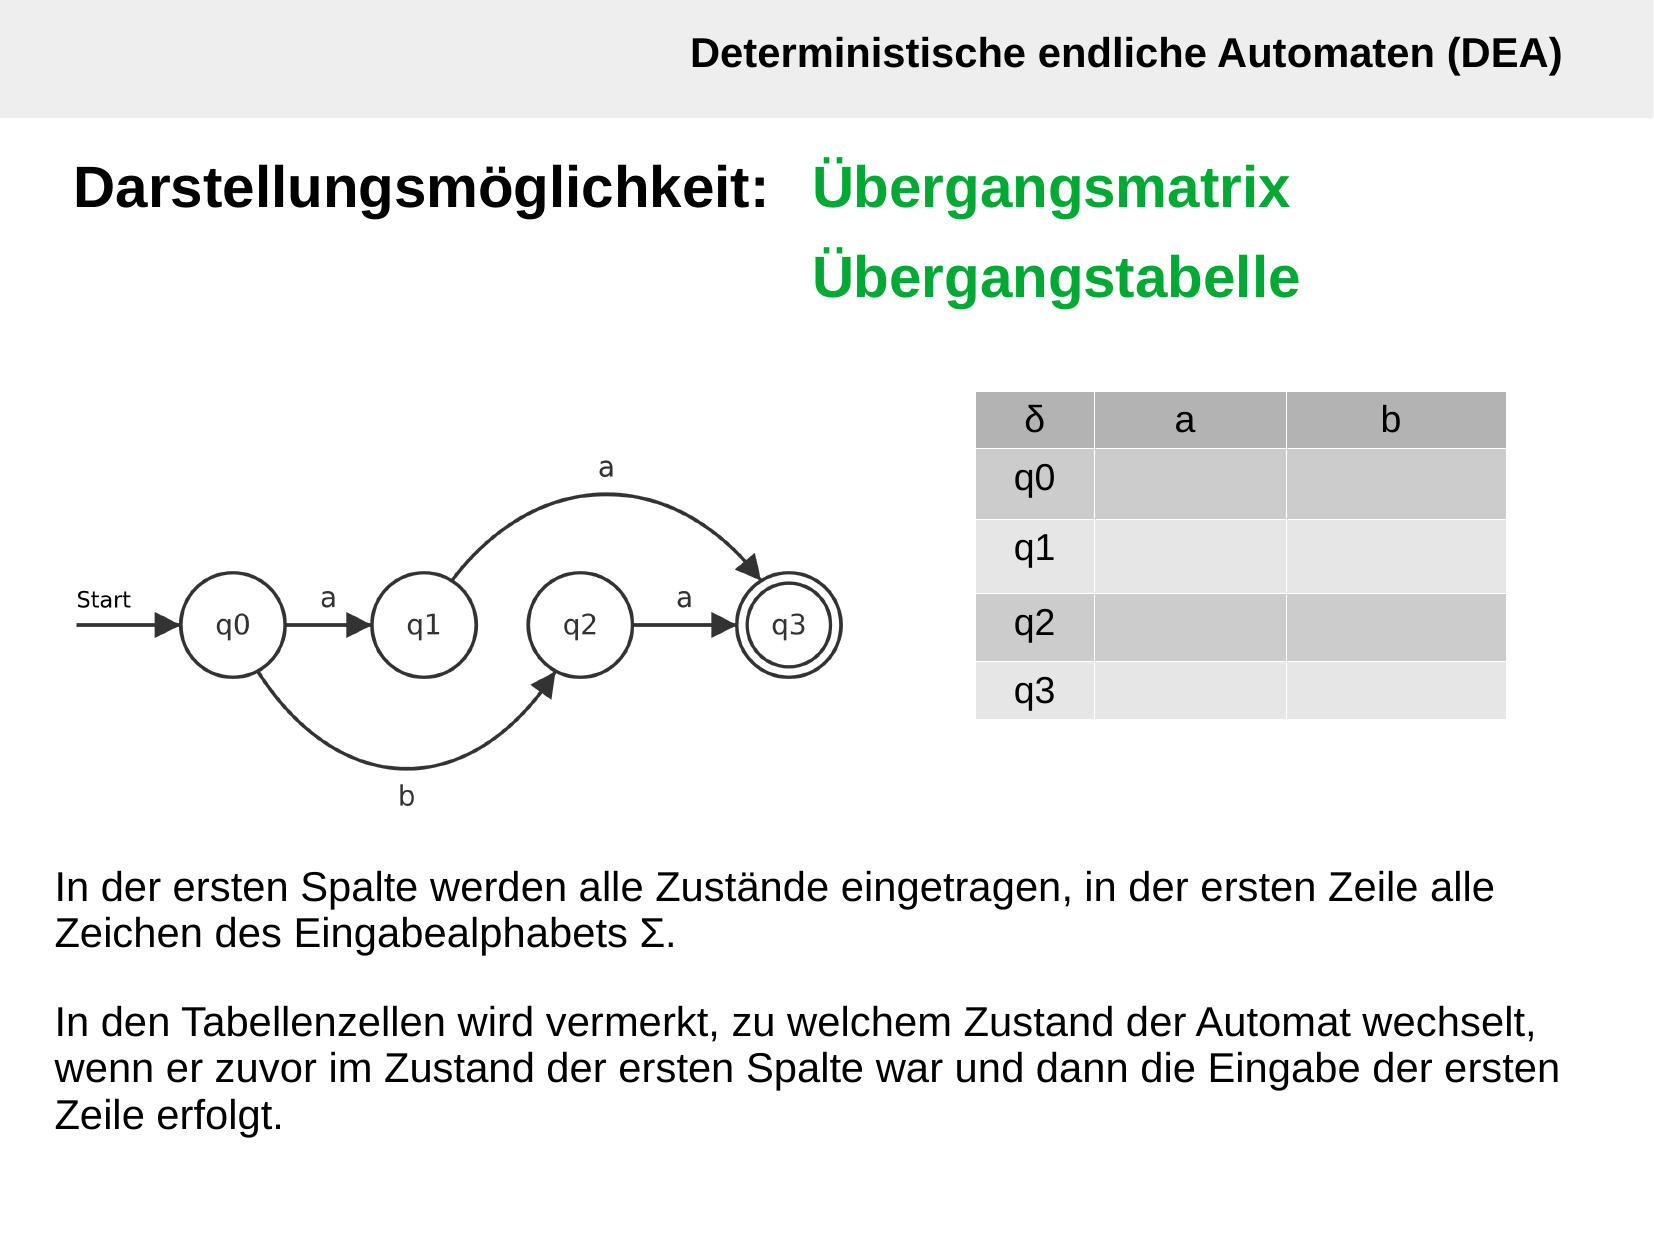

Deterministische endliche Automaten (DEA)
Darstellungsmöglichkeit: 	Übergangsmatrix
										Übergangstabelle
| δ | a | b |
| --- | --- | --- |
| q0 | | |
| q1 | | |
| q2 | | |
| q3 | | |
In der ersten Spalte werden alle Zustände eingetragen, in der ersten Zeile alle Zeichen des Eingabealphabets Σ.
In den Tabellenzellen wird vermerkt, zu welchem Zustand der Automat wechselt, wenn er zuvor im Zustand der ersten Spalte war und dann die Eingabe der ersten Zeile erfolgt.